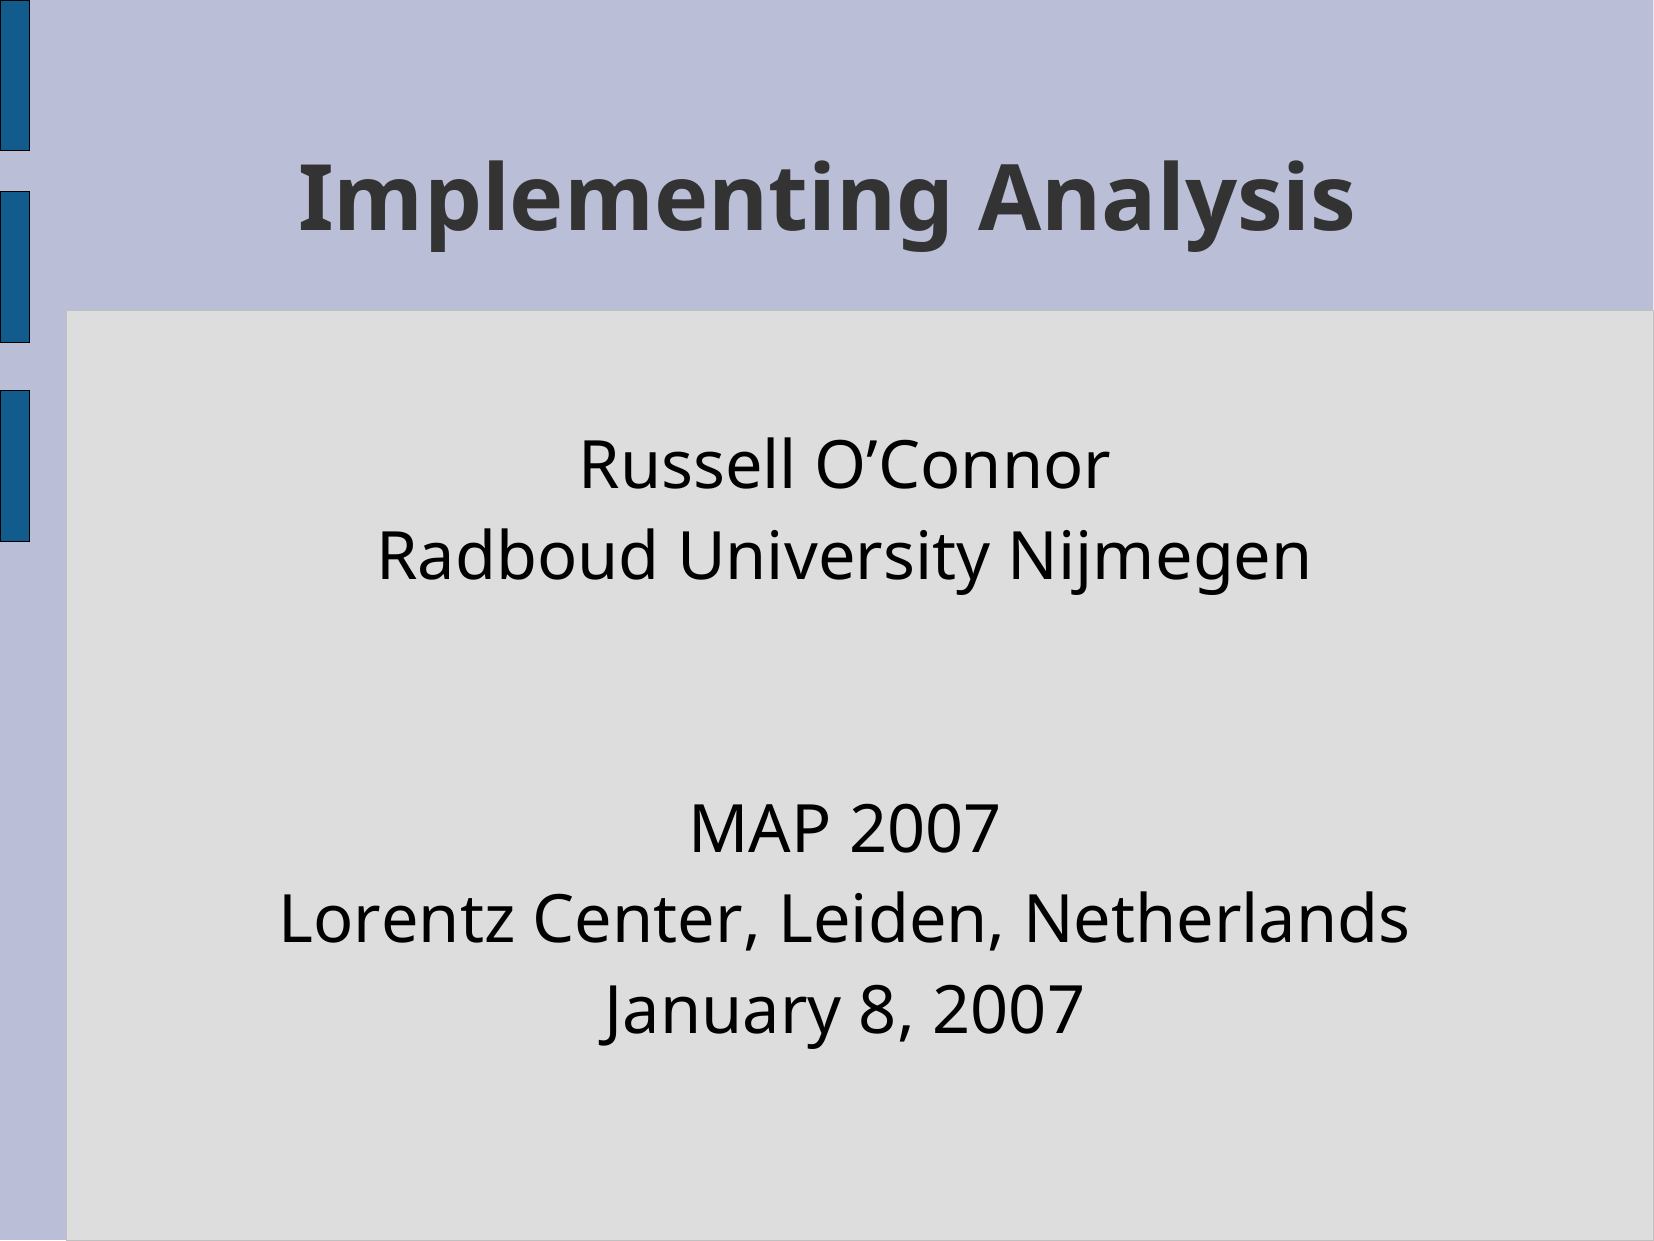

# Implementing Analysis
Russell O’Connor
Radboud University Nijmegen
MAP 2007
Lorentz Center, Leiden, Netherlands
January 8, 2007